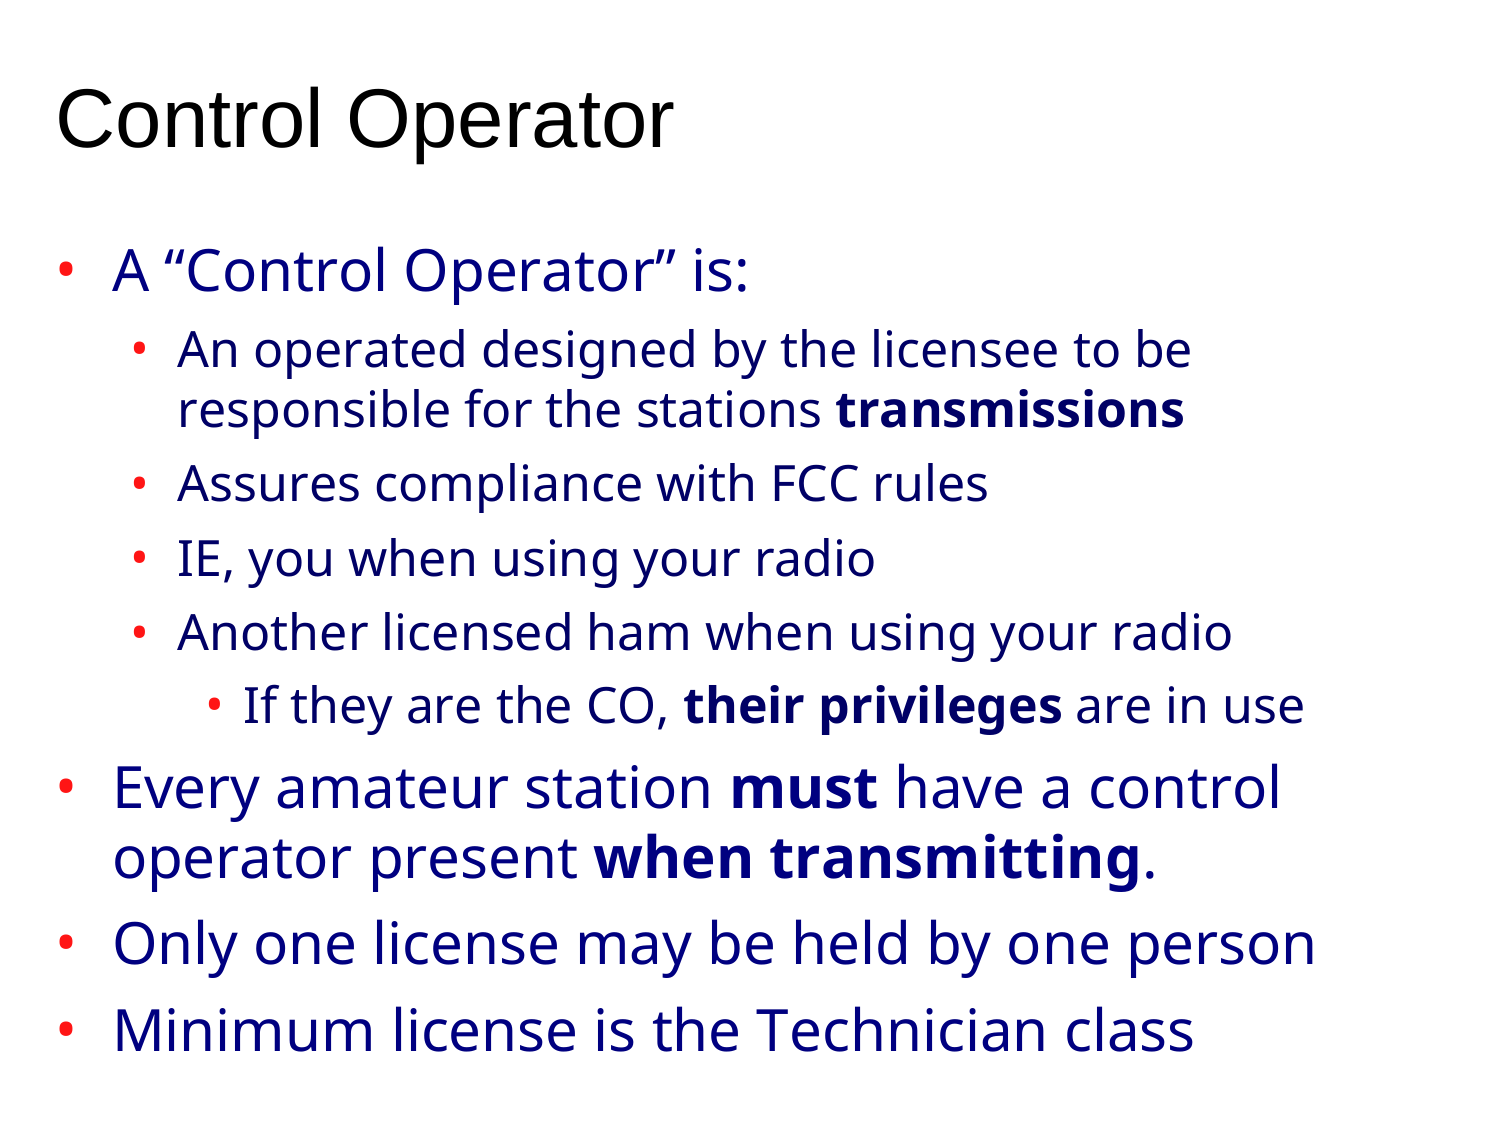

# Control Operator
A “Control Operator” is:
An operated designed by the licensee to be responsible for the stations transmissions
Assures compliance with FCC rules
IE, you when using your radio
Another licensed ham when using your radio
If they are the CO, their privileges are in use
Every amateur station must have a control operator present when transmitting.
Only one license may be held by one person
Minimum license is the Technician class